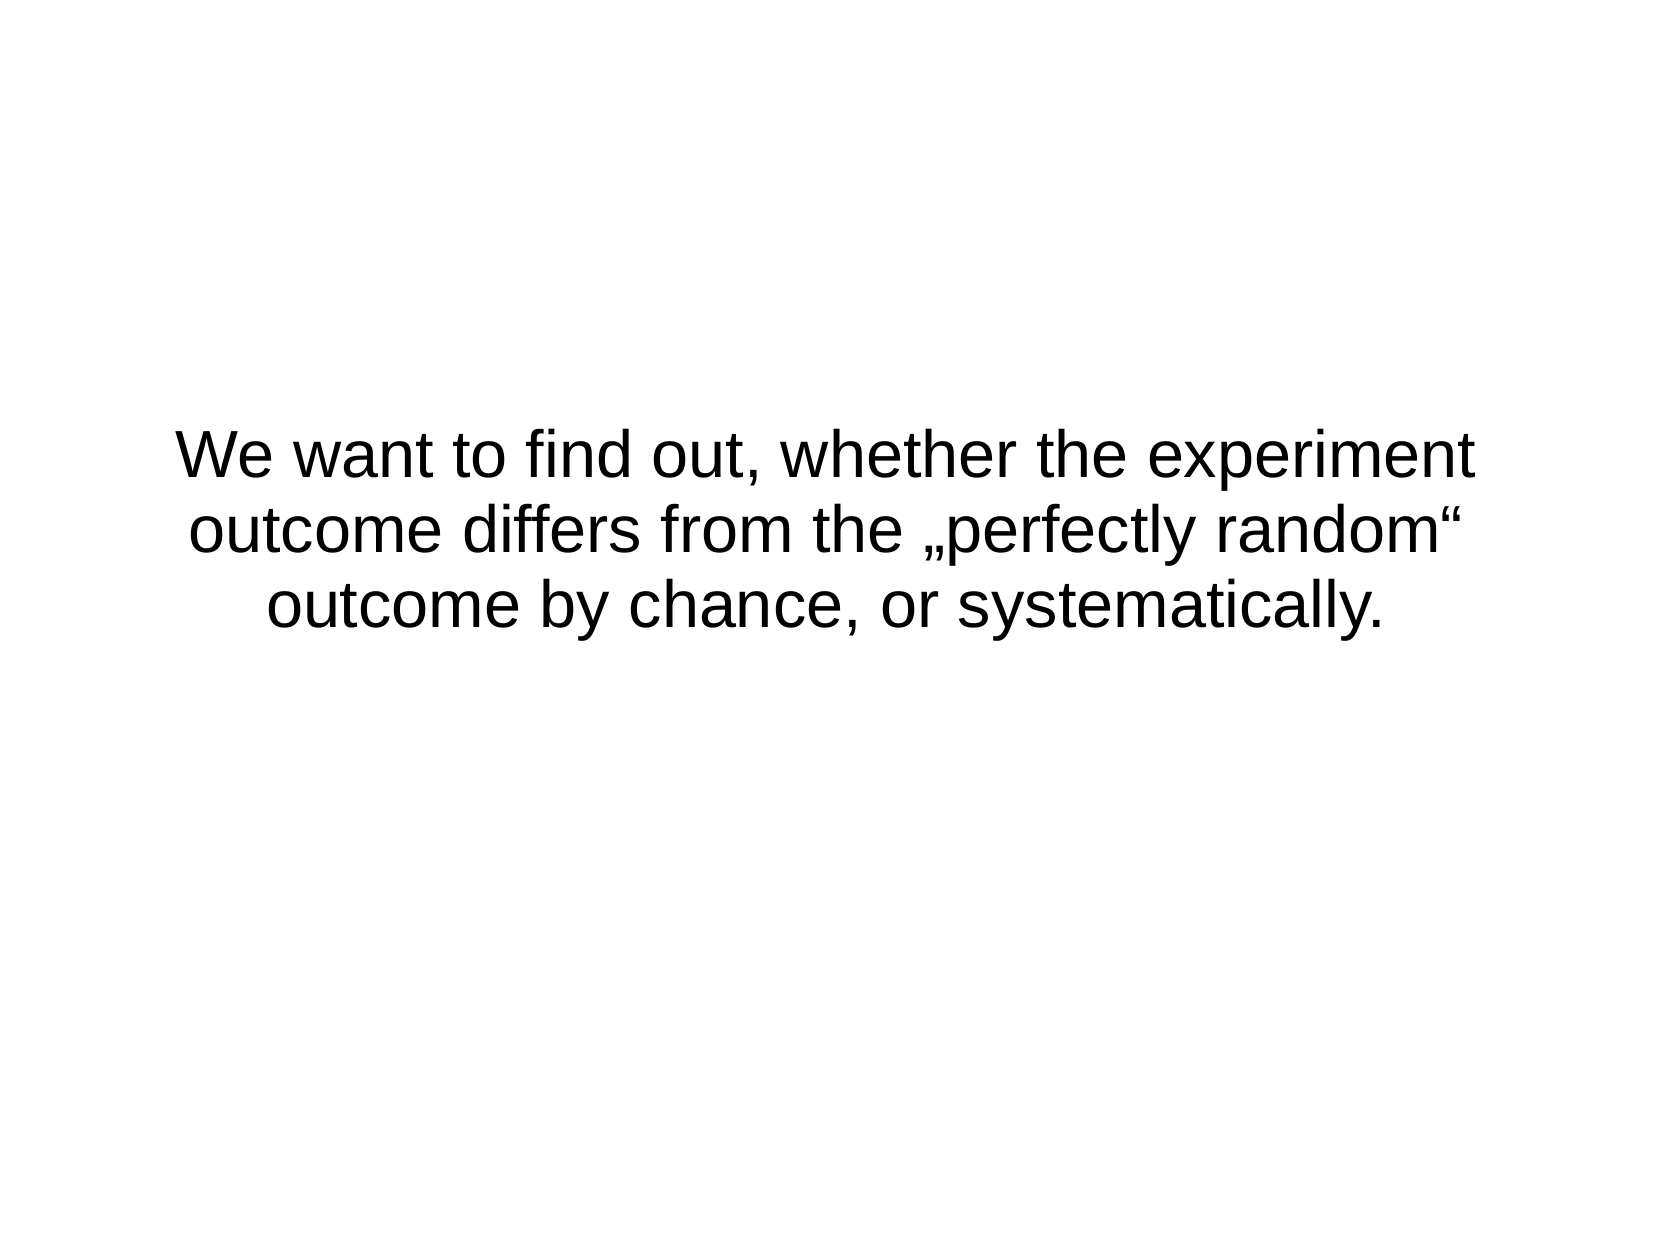

# We want to find out, whether the experiment outcome differs from the „perfectly random“ outcome by chance, or systematically.